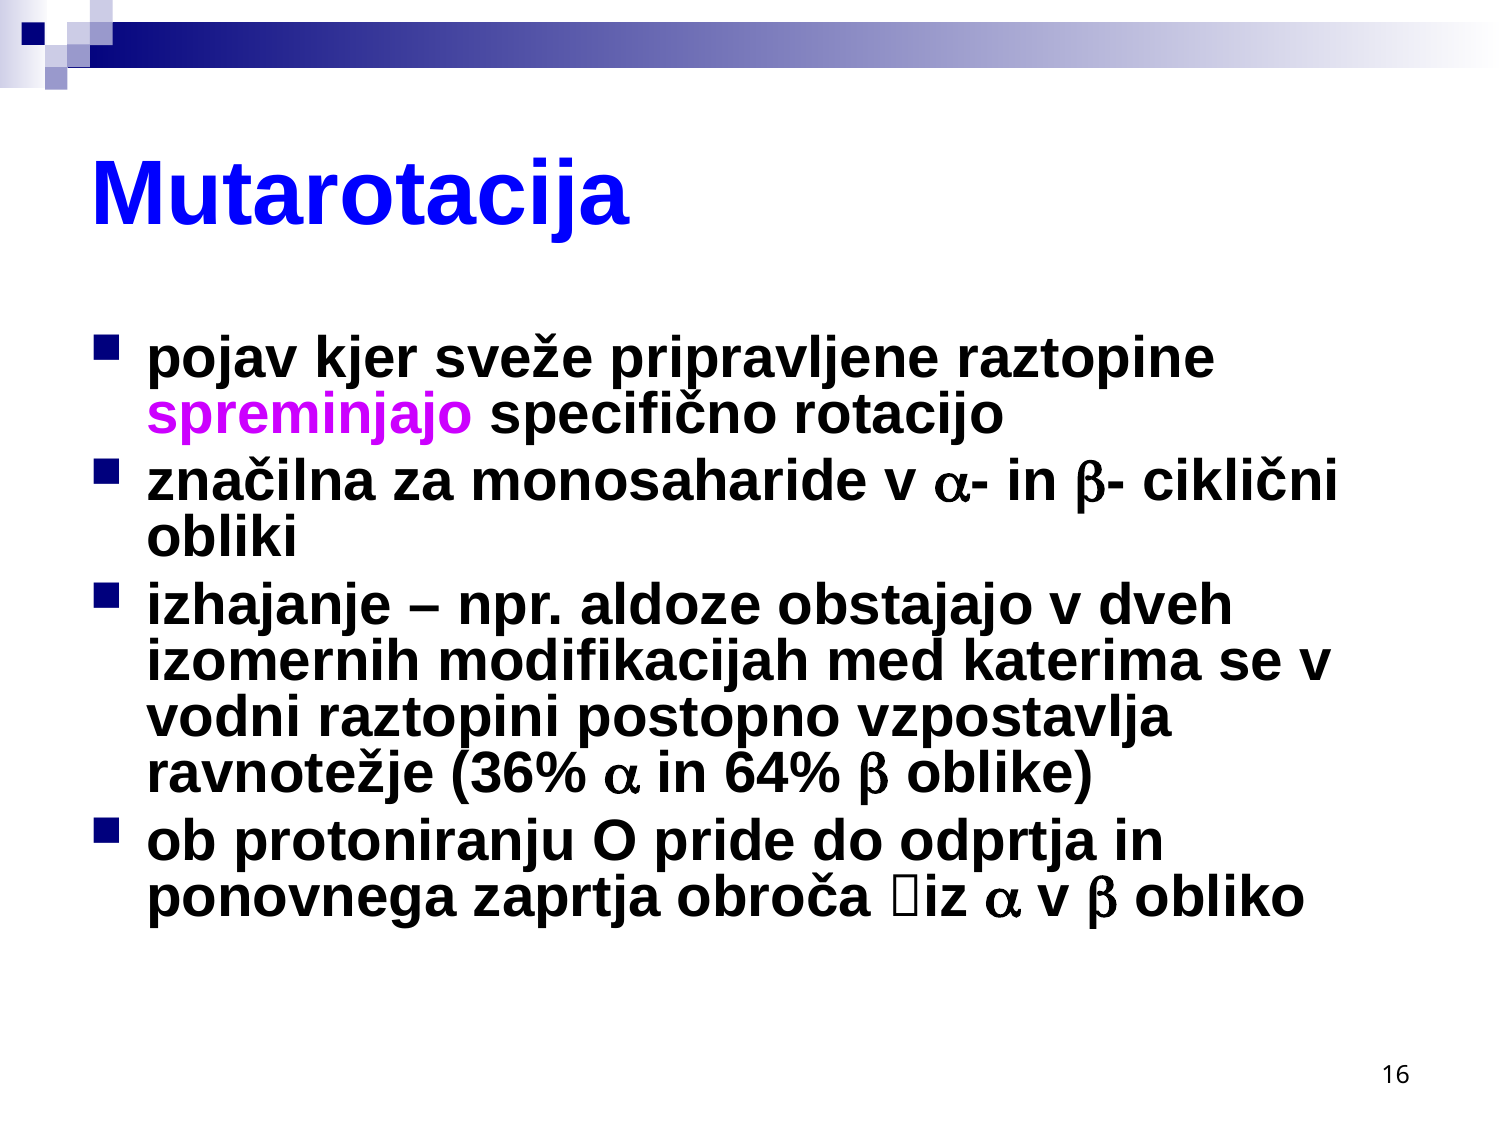

# Mutarotacija
pojav kjer sveže pripravljene raztopine spreminjajo specifično rotacijo
značilna za monosaharide v - in - ciklični obliki
izhajanje – npr. aldoze obstajajo v dveh izomernih modifikacijah med katerima se v vodni raztopini postopno vzpostavlja ravnotežje (36%  in 64%  oblike)
ob protoniranju O pride do odprtja in ponovnega zaprtja obroča iz  v  obliko